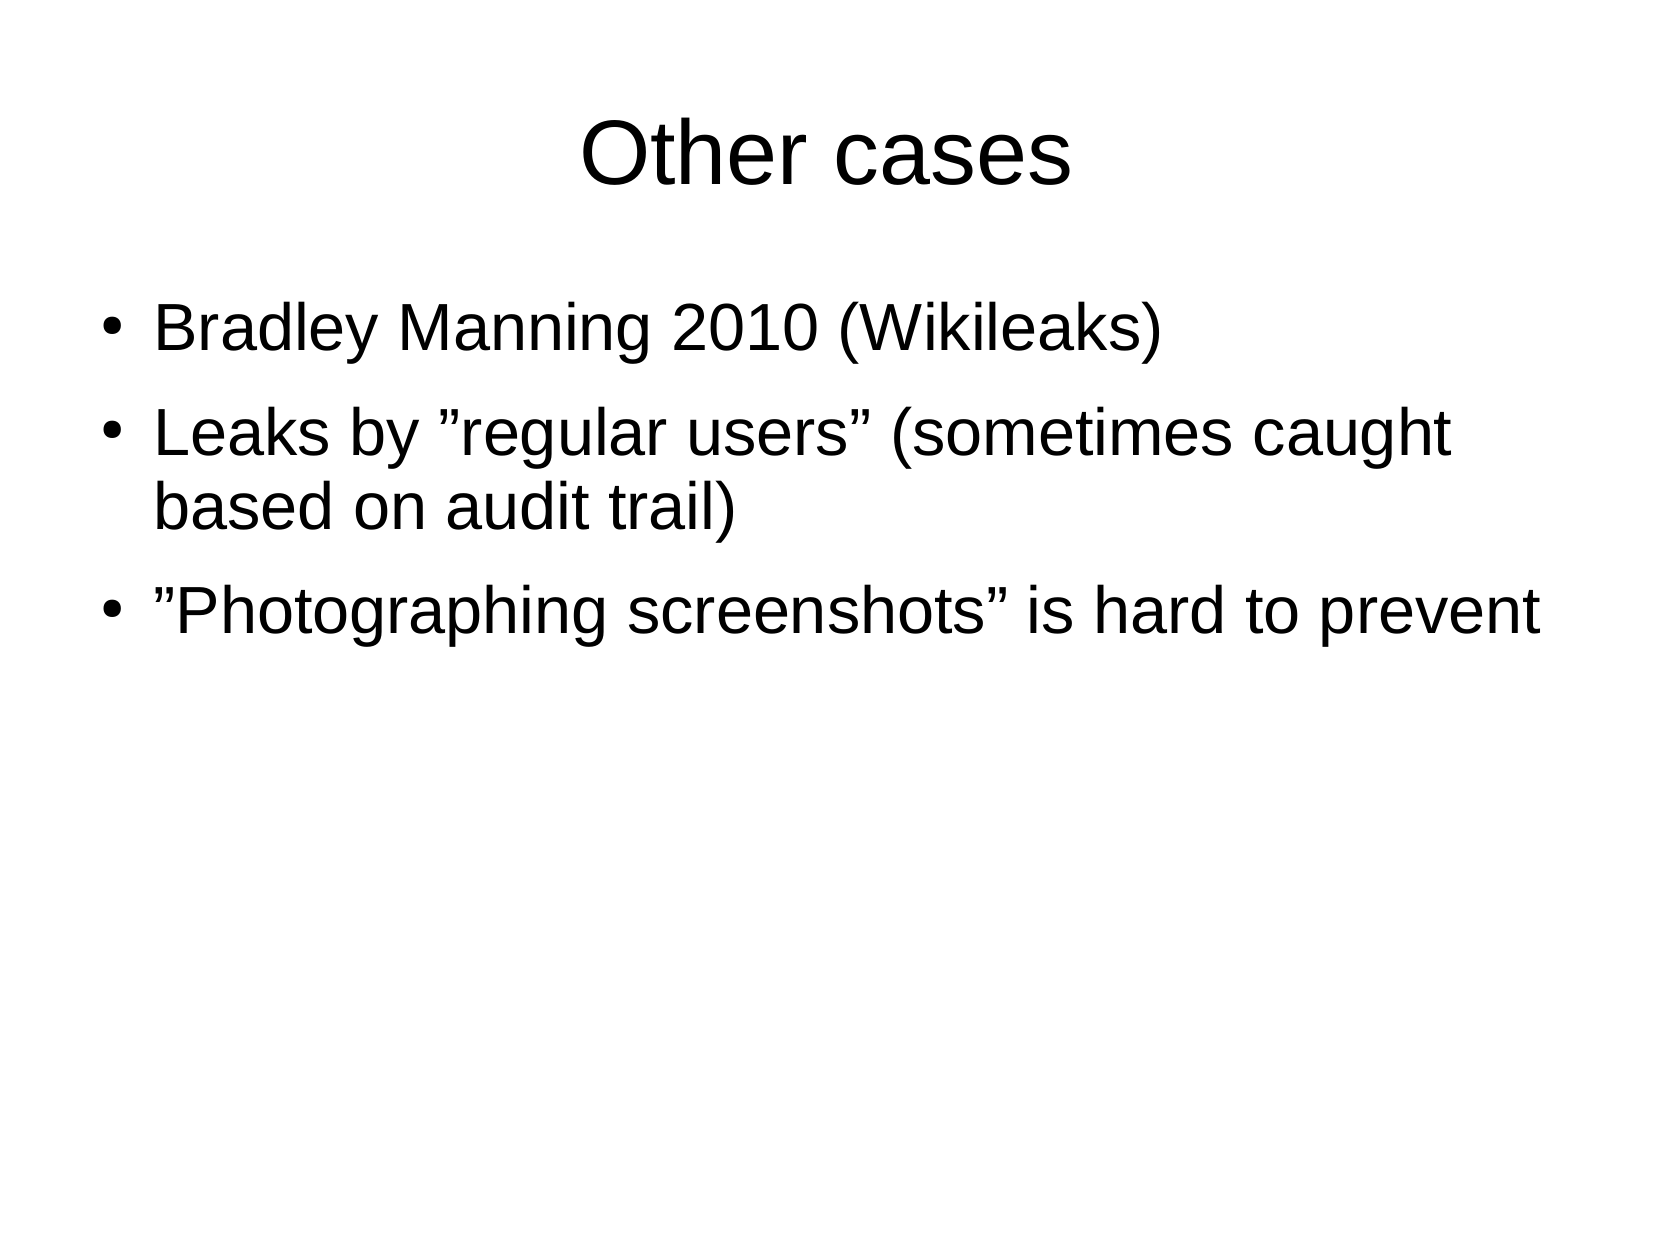

# Other cases
Bradley Manning 2010 (Wikileaks)
Leaks by ”regular users” (sometimes caught based on audit trail)
”Photographing screenshots” is hard to prevent